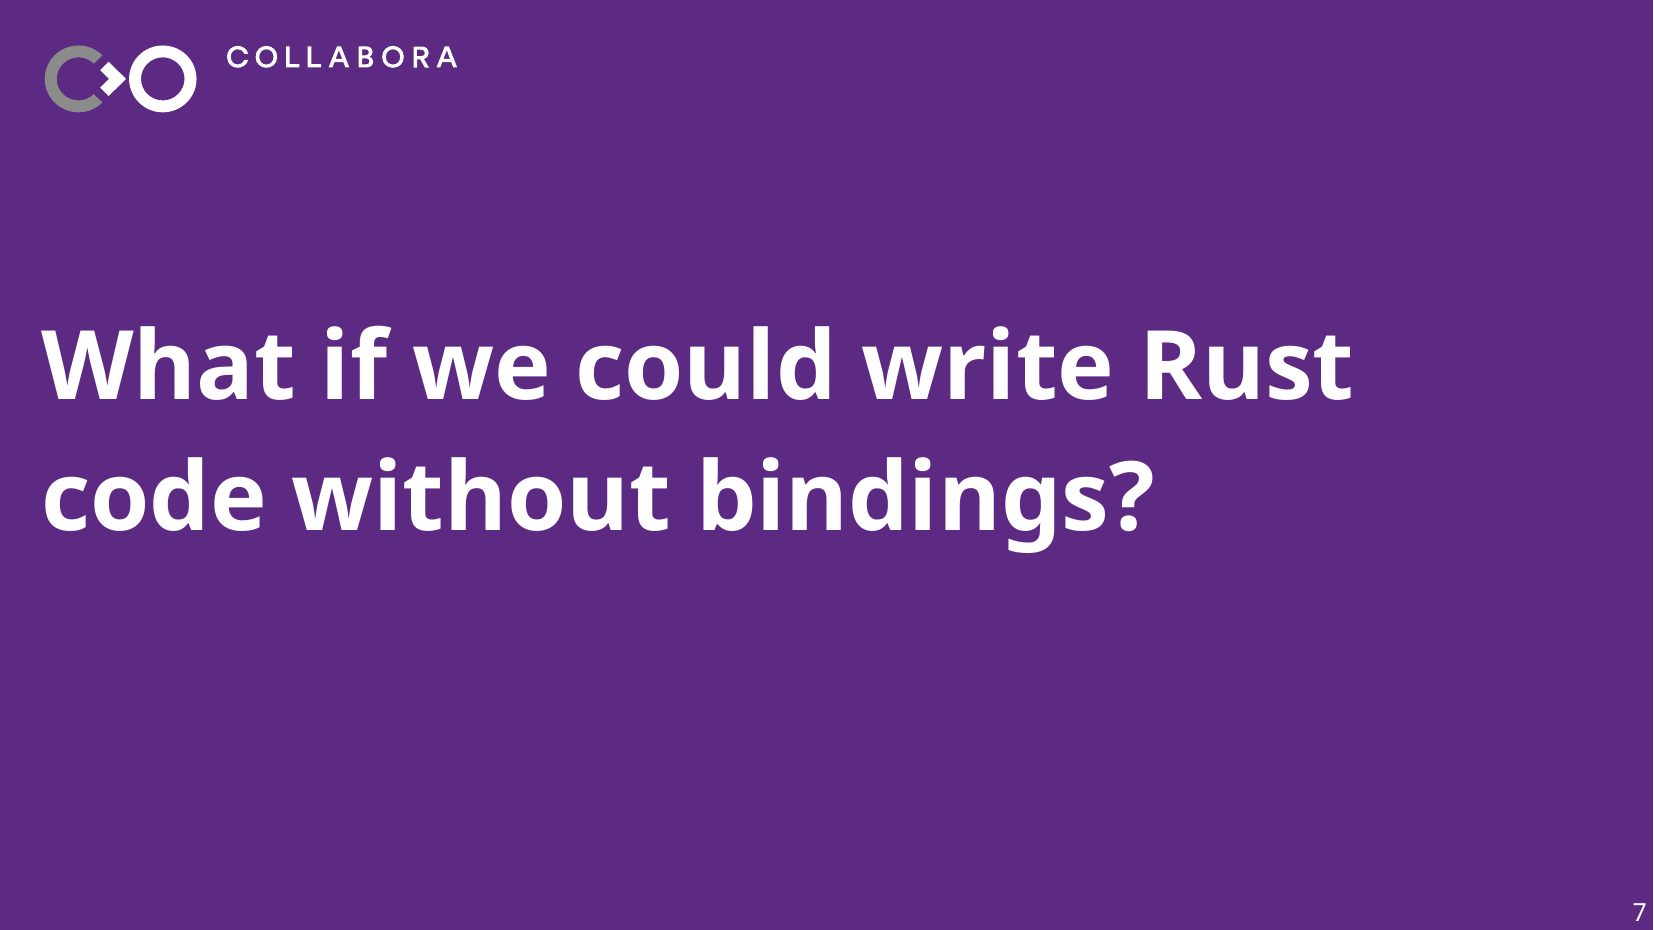

# What if we could write Rust code without bindings?